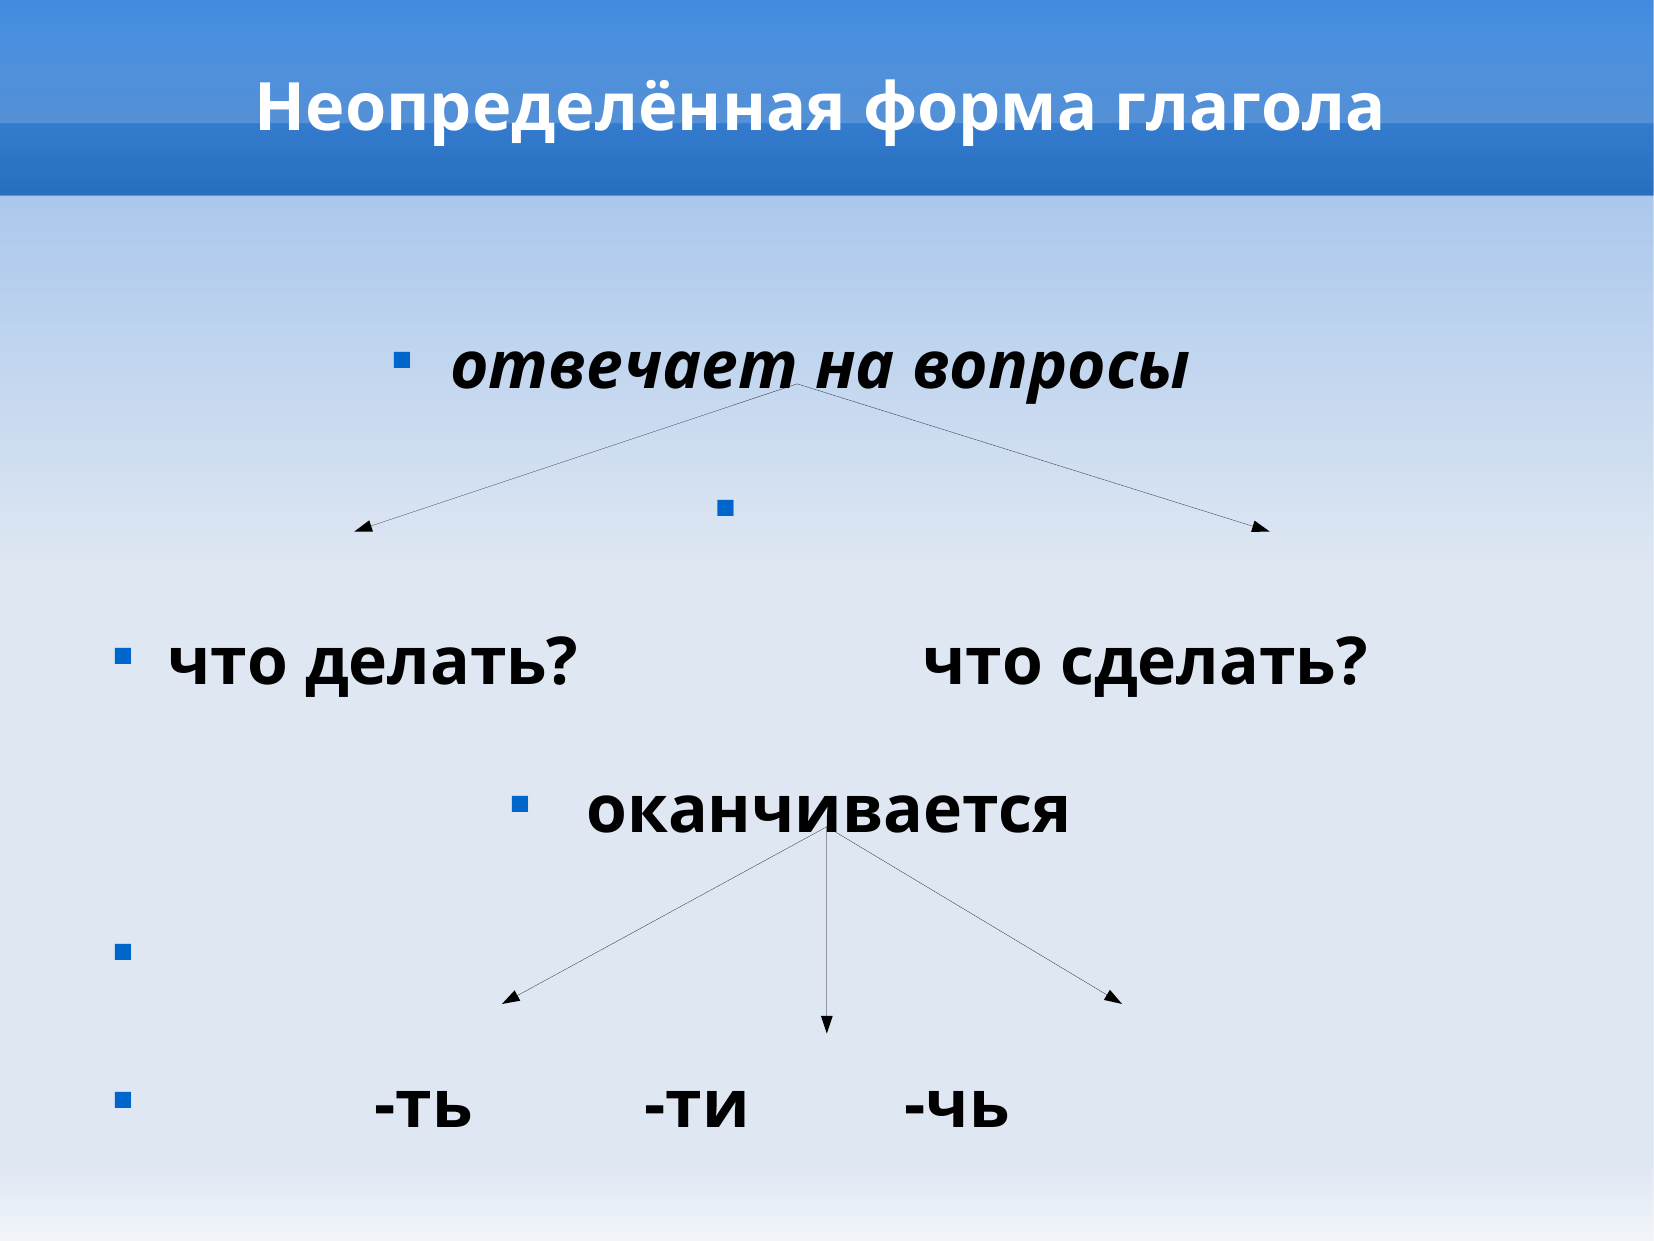

# Неопределённая форма глагола
отвечает на вопросы
что делать? что сделать?
 оканчивается
 -ть -ти -чь